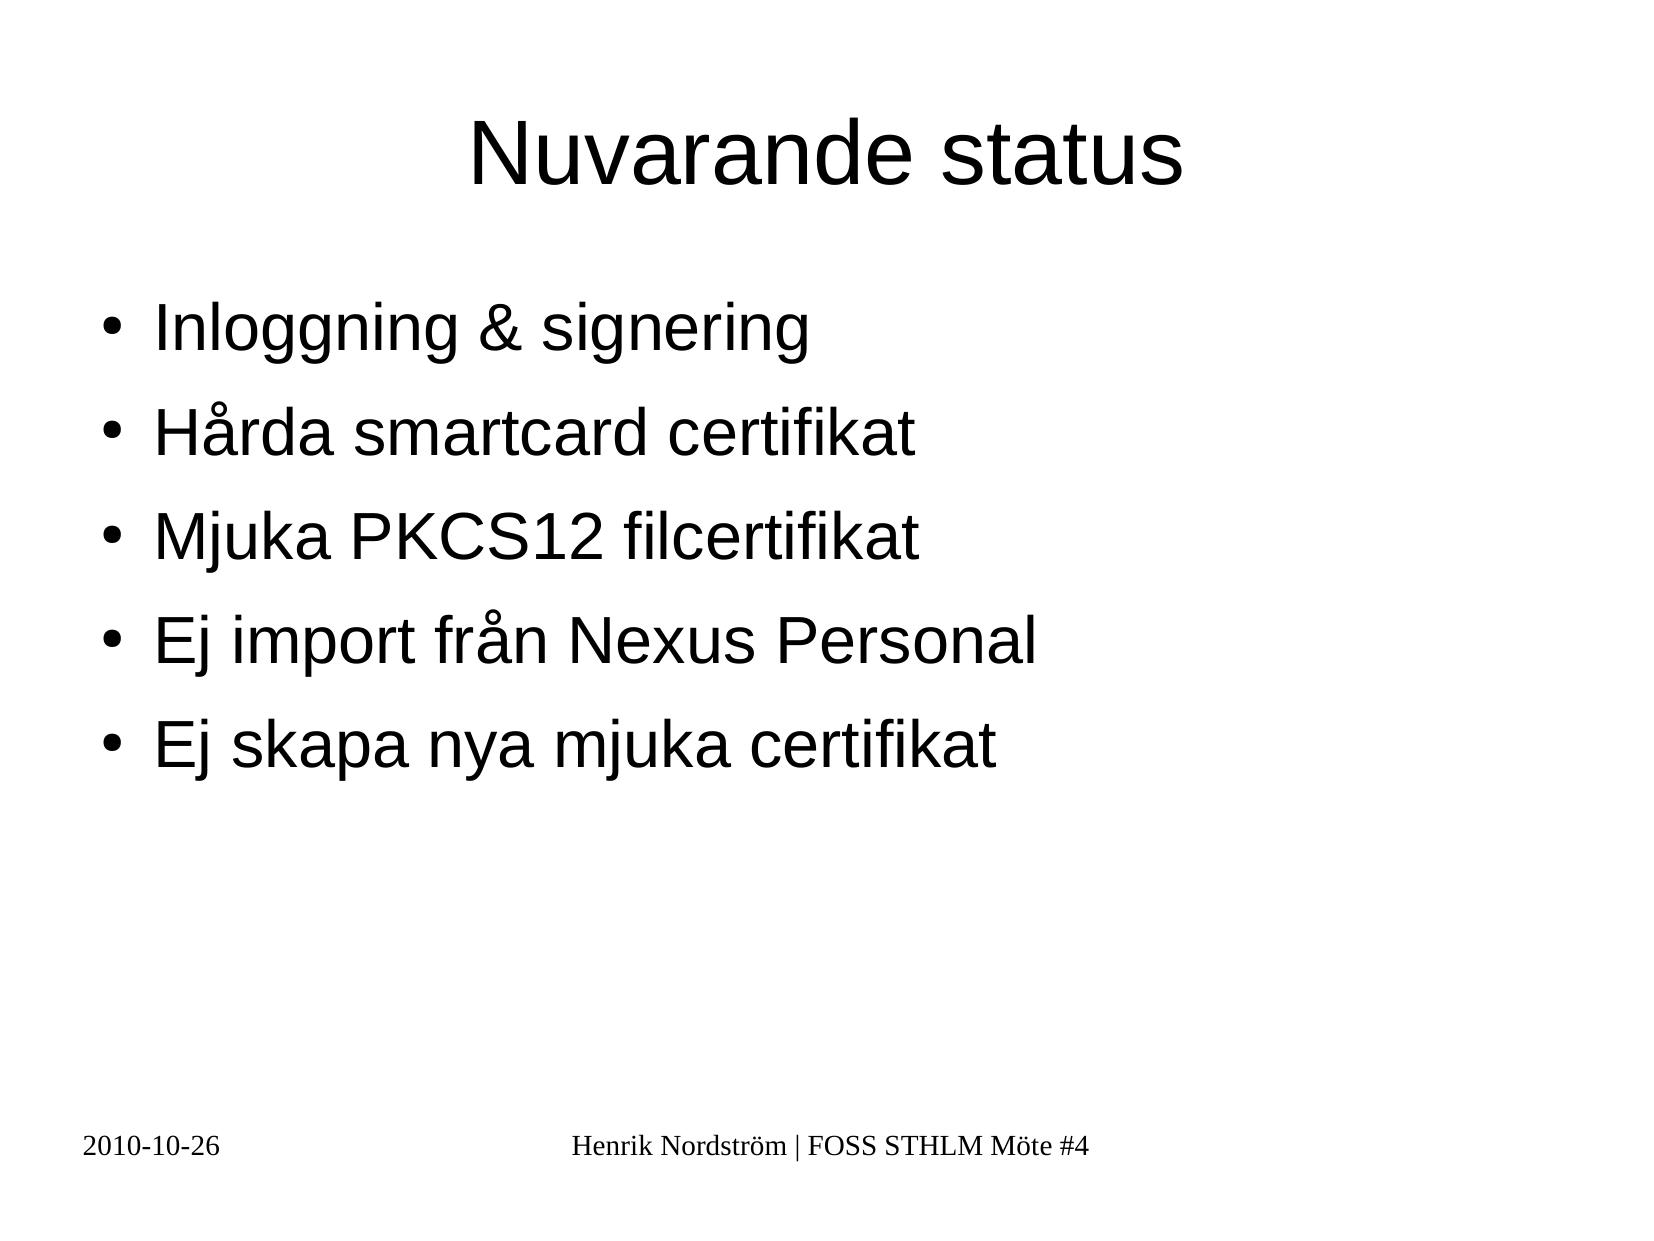

# Nuvarande status
Inloggning & signering
Hårda smartcard certifikat
Mjuka PKCS12 filcertifikat
Ej import från Nexus Personal
Ej skapa nya mjuka certifikat
2010-10-26
Henrik Nordström | FOSS STHLM Möte #4